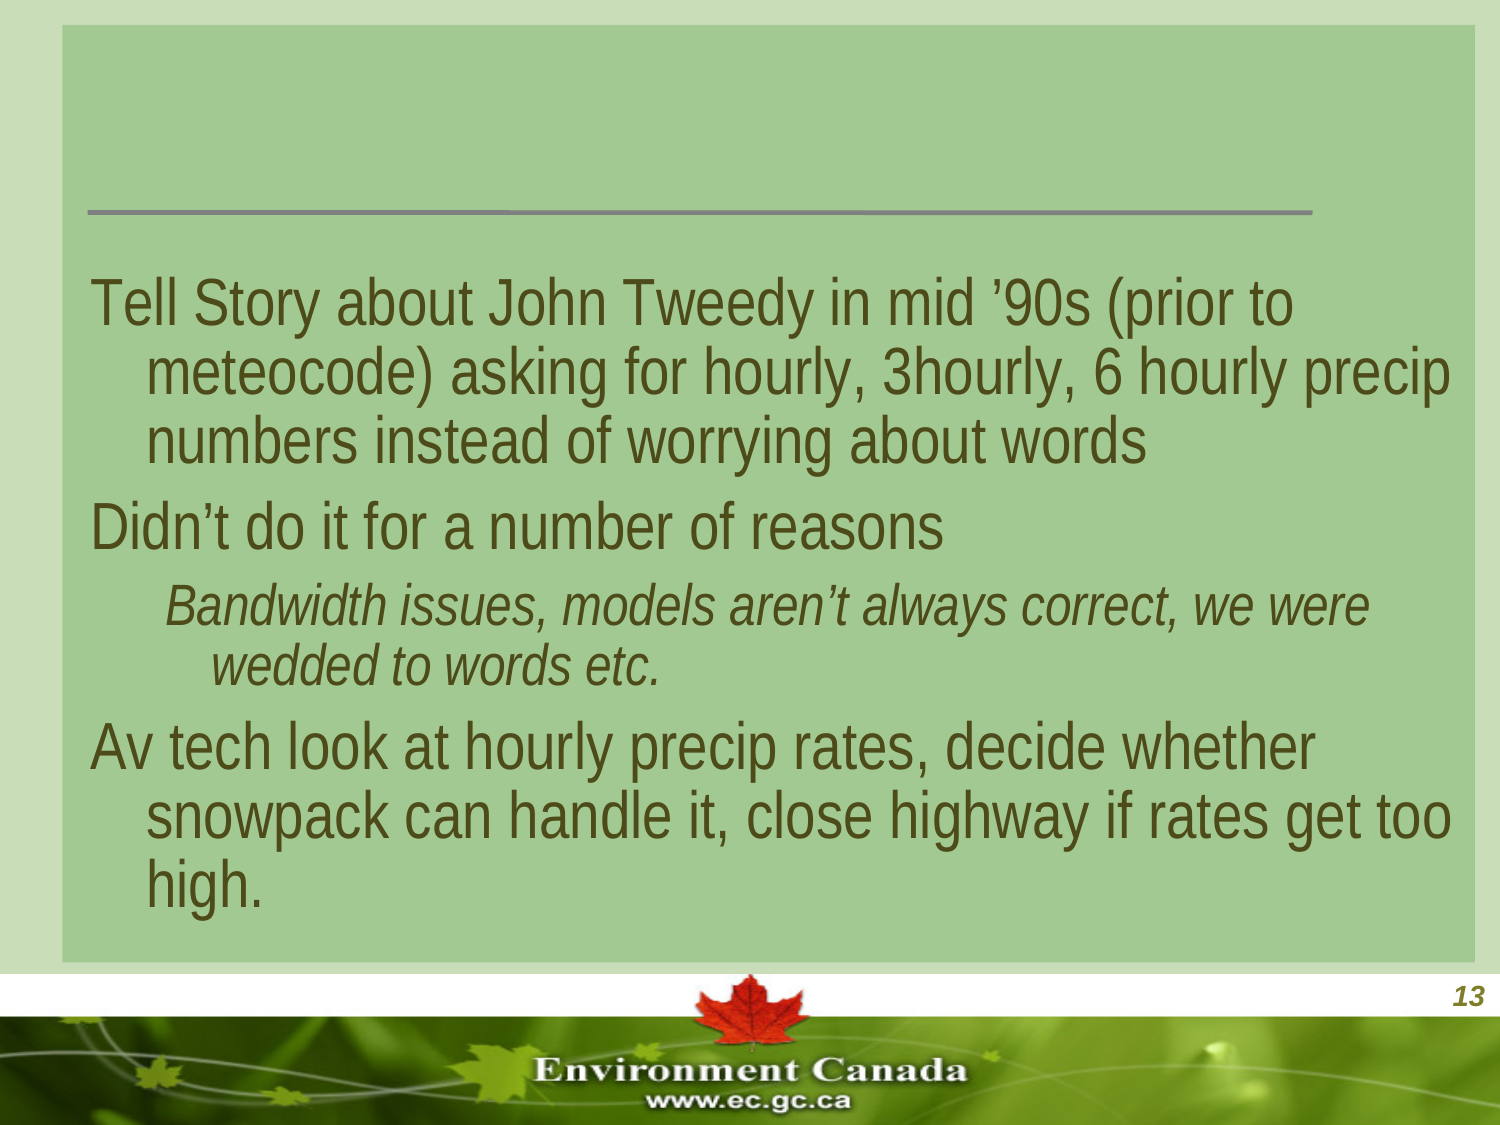

Tell Story about John Tweedy in mid ’90s (prior to meteocode) asking for hourly, 3hourly, 6 hourly precip numbers instead of worrying about words
Didn’t do it for a number of reasons
Bandwidth issues, models aren’t always correct, we were wedded to words etc.
Av tech look at hourly precip rates, decide whether snowpack can handle it, close highway if rates get too high.